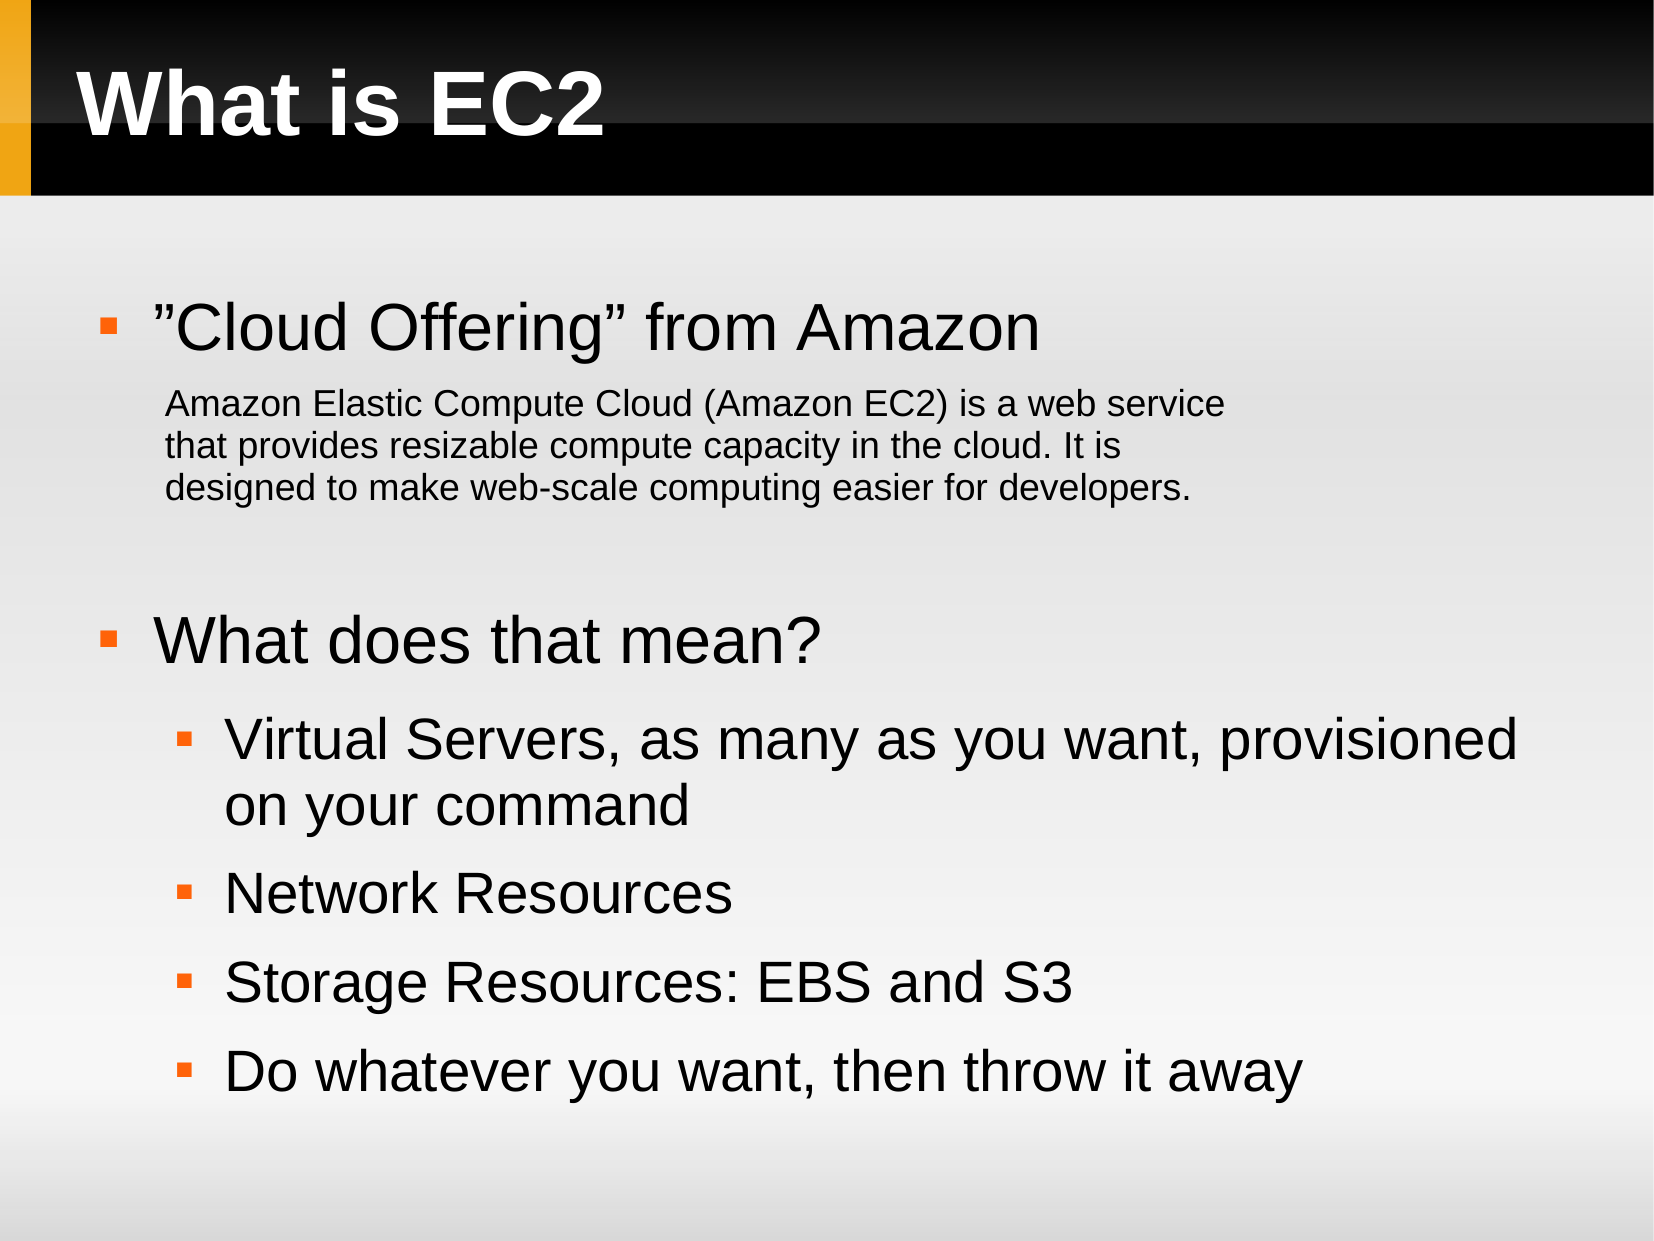

# What is EC2
”Cloud Offering” from Amazon
What does that mean?
Virtual Servers, as many as you want, provisioned on your command
Network Resources
Storage Resources: EBS and S3
Do whatever you want, then throw it away
Amazon Elastic Compute Cloud (Amazon EC2) is a web service that provides resizable compute capacity in the cloud. It is designed to make web-scale computing easier for developers.